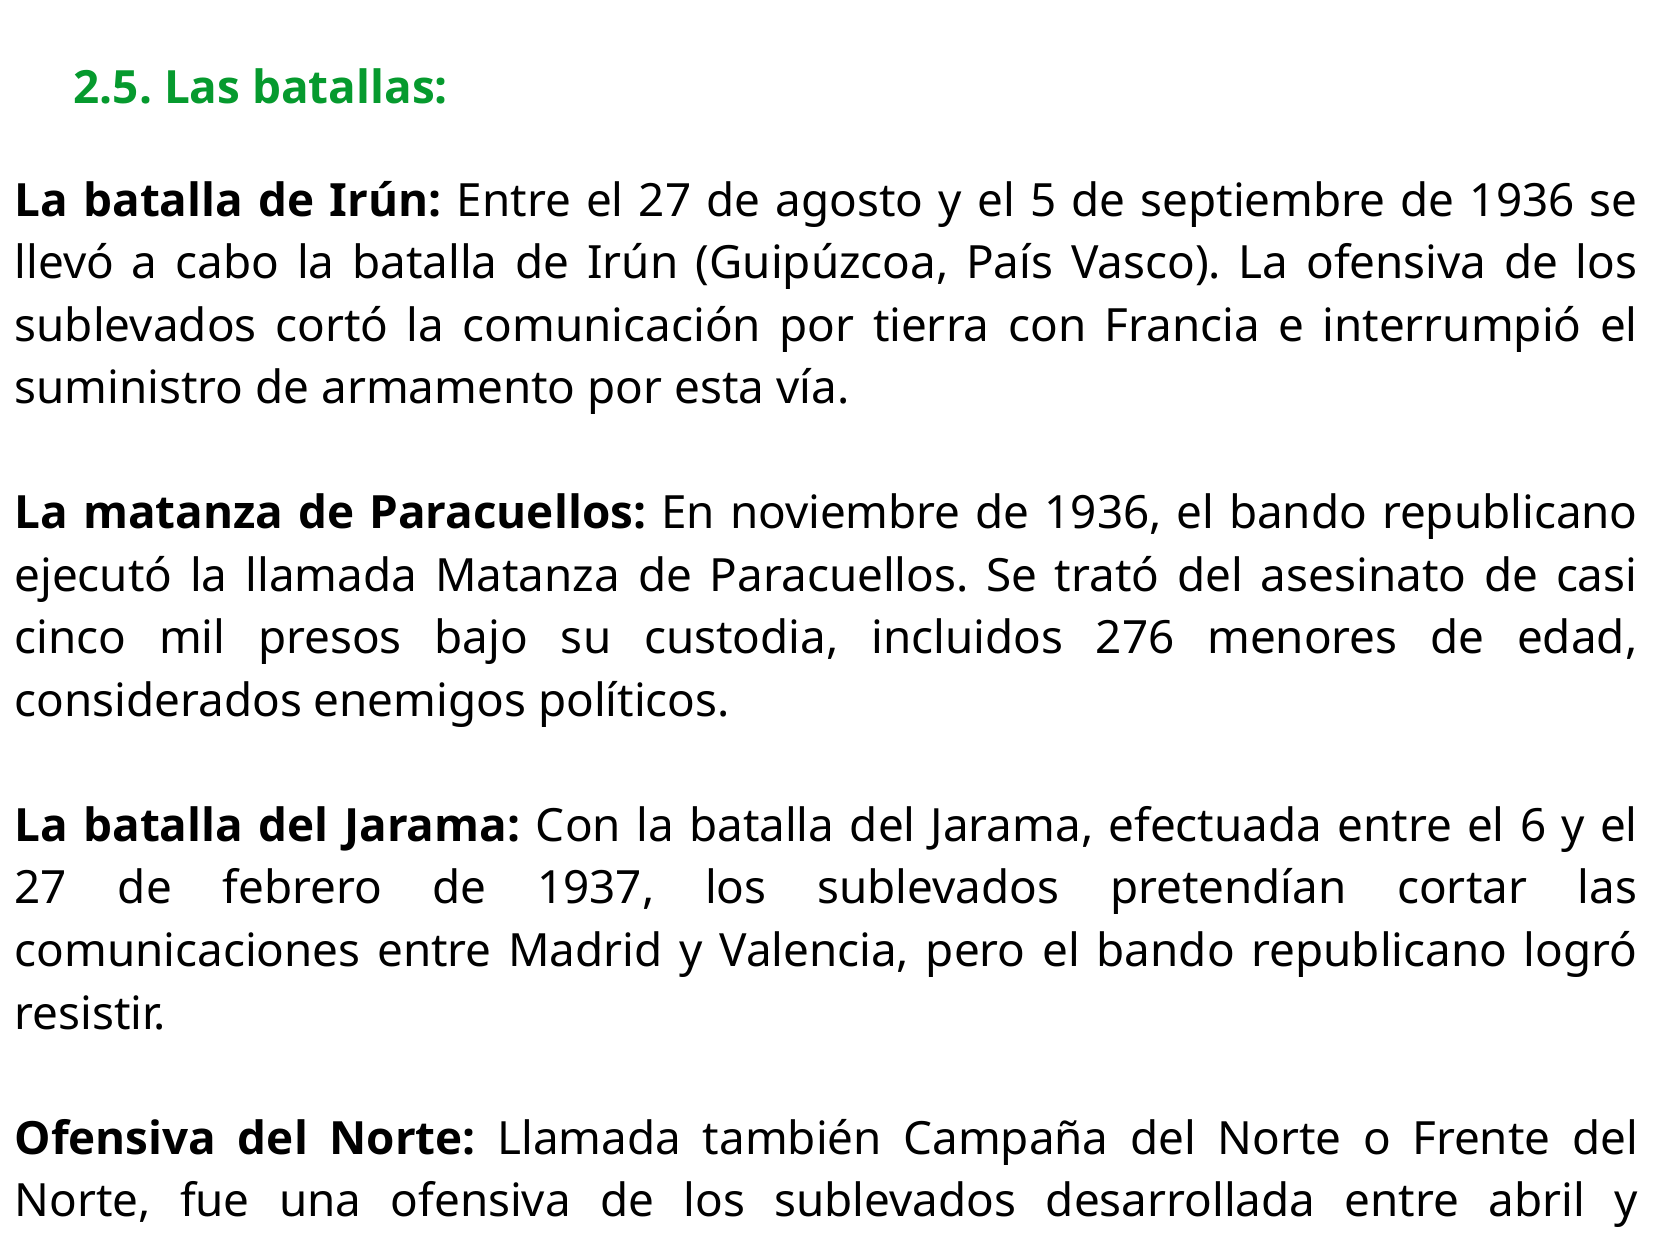

2.5. Las batallas:
La batalla de Irún: Entre el 27 de agosto y el 5 de septiembre de 1936 se llevó a cabo la batalla de Irún (Guipúzcoa, País Vasco). La ofensiva de los sublevados cortó la comunicación por tierra con Francia e interrumpió el suministro de armamento por esta vía.
La matanza de Paracuellos: En noviembre de 1936, el bando republicano ejecutó la llamada Matanza de Paracuellos. Se trató del asesinato de casi cinco mil presos bajo su custodia, incluidos 276 menores de edad, considerados enemigos políticos.
La batalla del Jarama: Con la batalla del Jarama, efectuada entre el 6 y el 27 de febrero de 1937, los sublevados pretendían cortar las comunicaciones entre Madrid y Valencia, pero el bando republicano logró resistir.
Ofensiva del Norte: Llamada también Campaña del Norte o Frente del Norte, fue una ofensiva de los sublevados desarrollada entre abril y octubre de 1937. Los sublevados lograron tomar Vizcaya, Asturias y Santander. Con ello, se aseguraron el control de la producción industrial, carbonífera y de acero de la región ocupada, una estrategia decisiva en el conflicto.